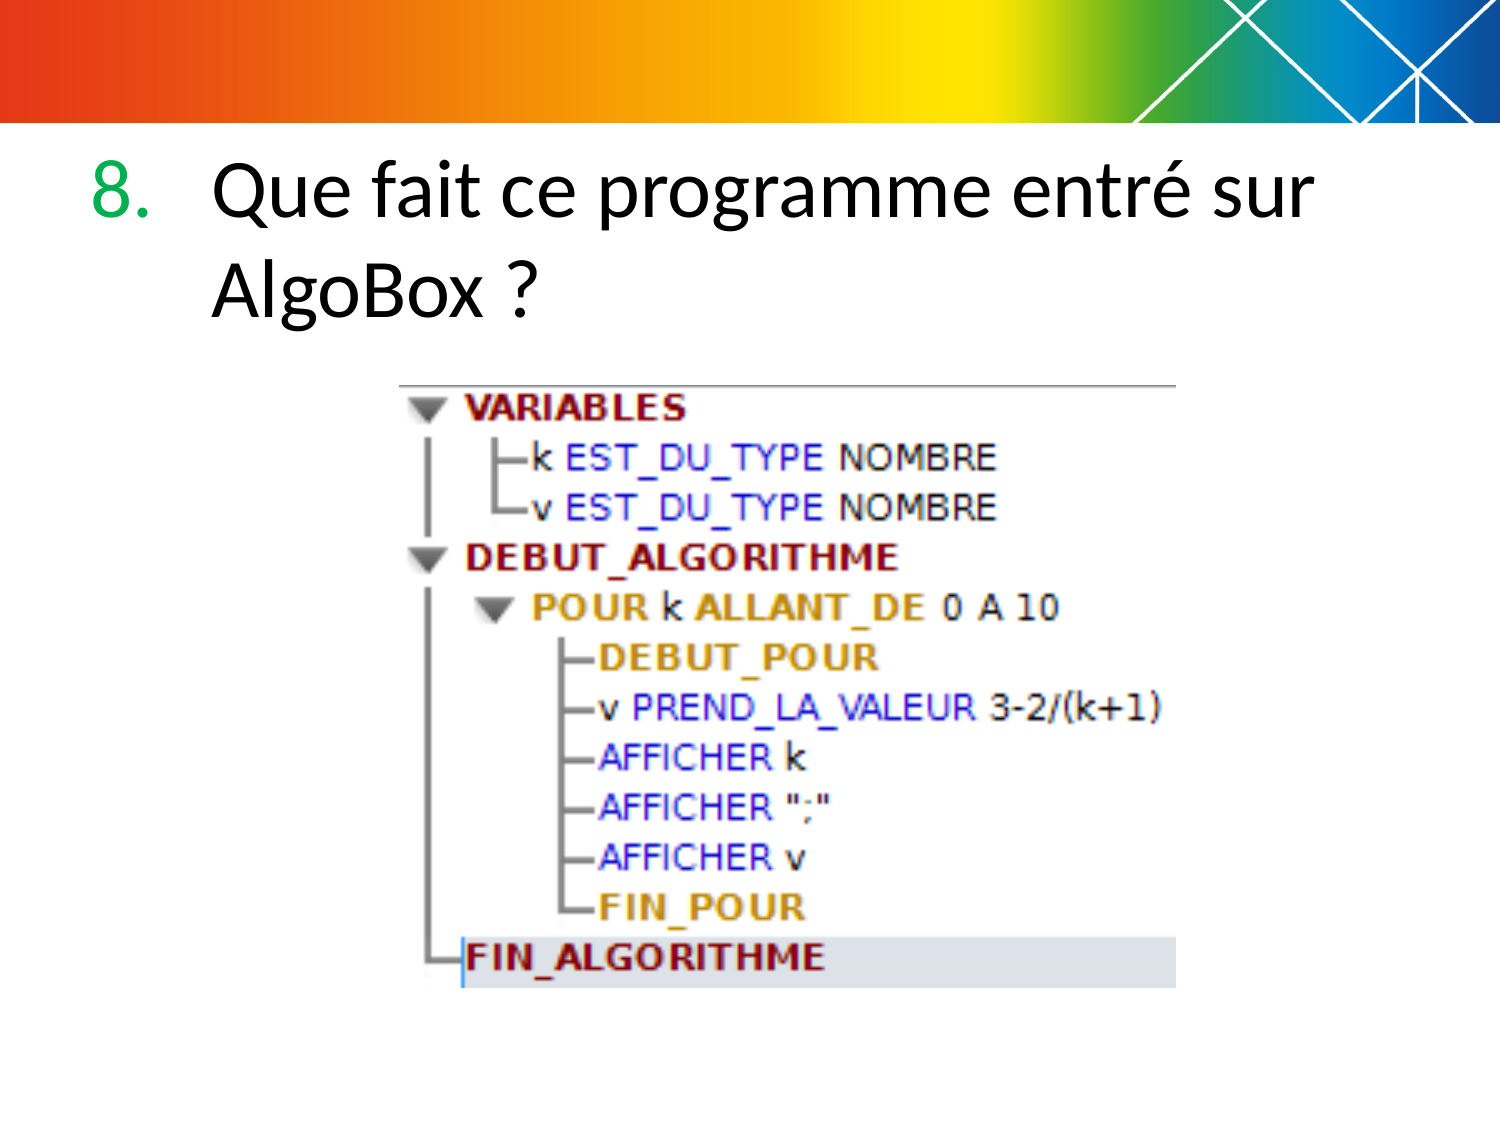

# Que fait ce programme entré sur AlgoBox ?